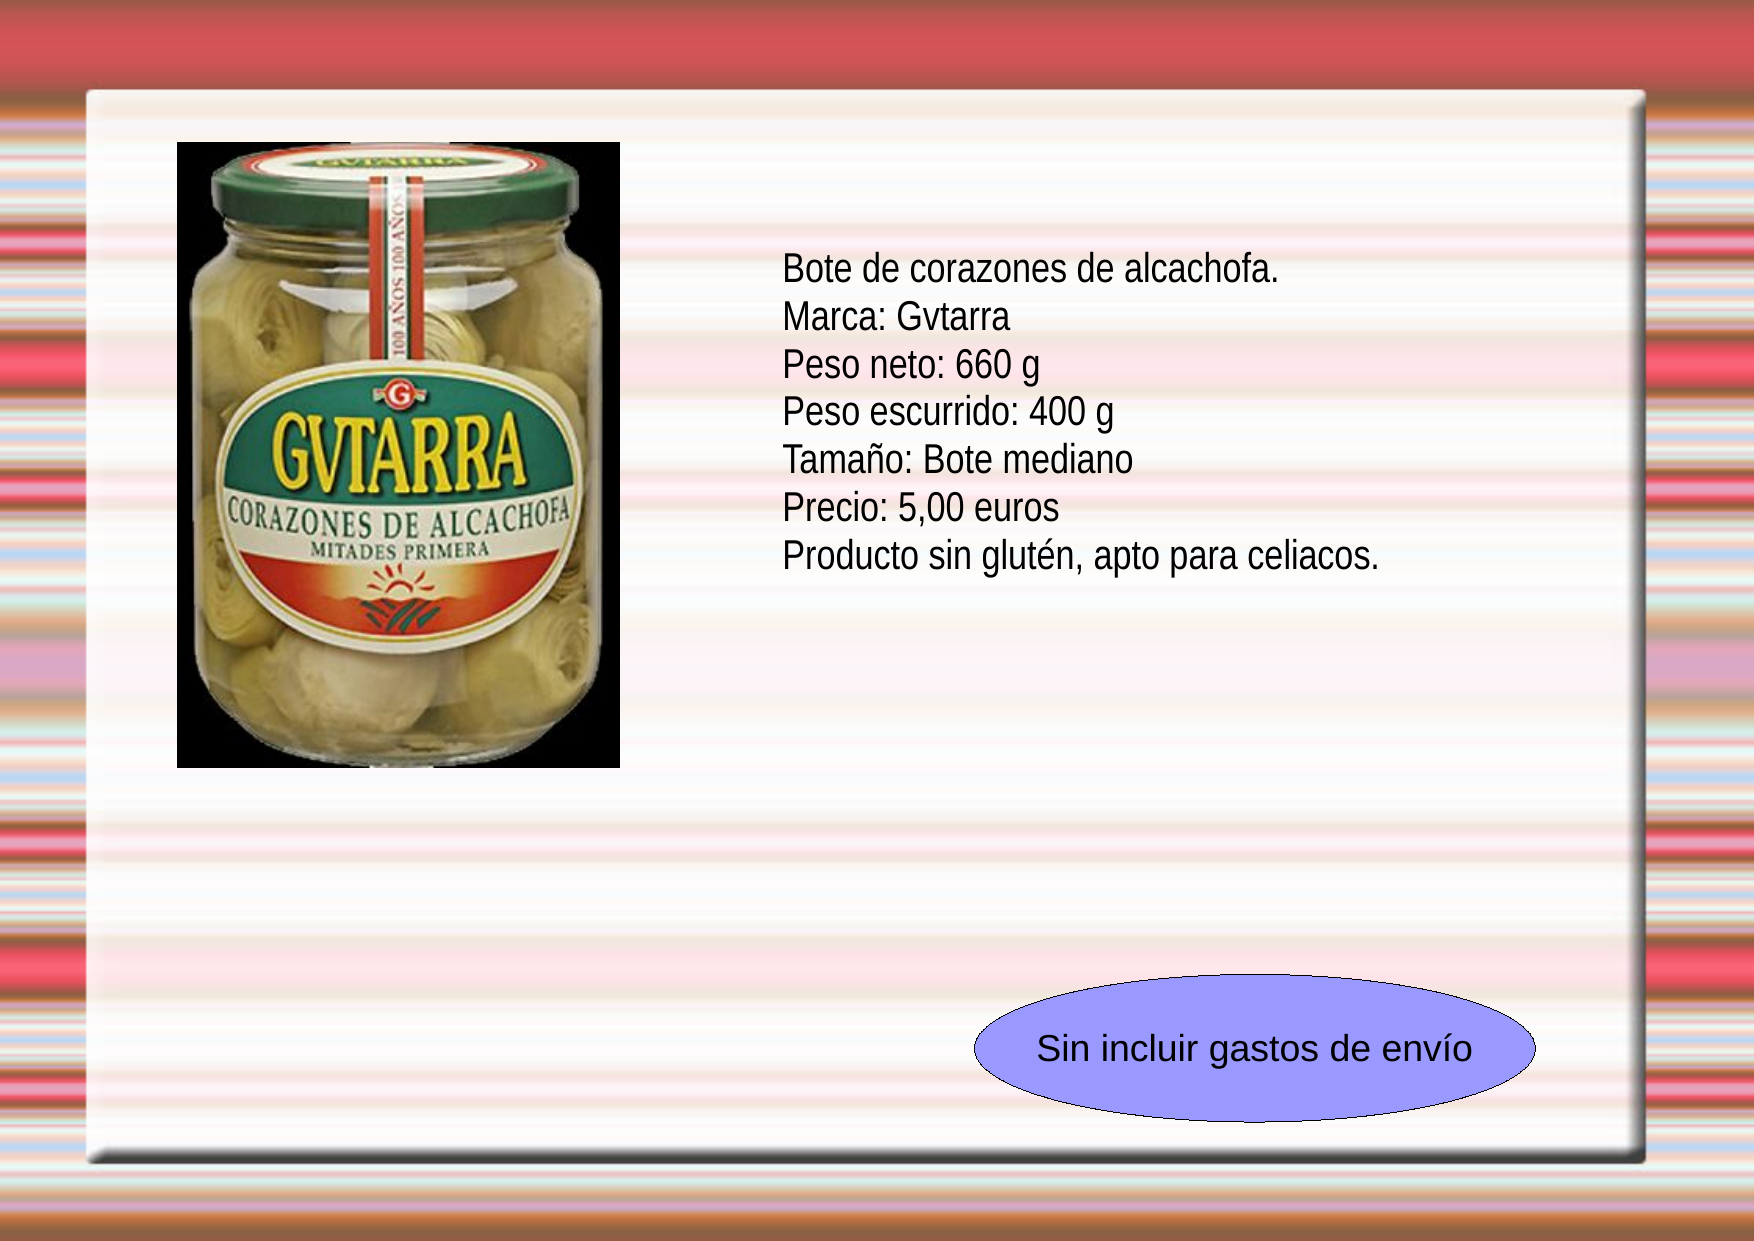

Bote de corazones de alcachofa.
Marca: Gvtarra
Peso neto: 660 g
Peso escurrido: 400 g
Tamaño: Bote mediano
Precio: 5,00 euros
Producto sin glutén, apto para celiacos.
Sin incluir gastos de envío